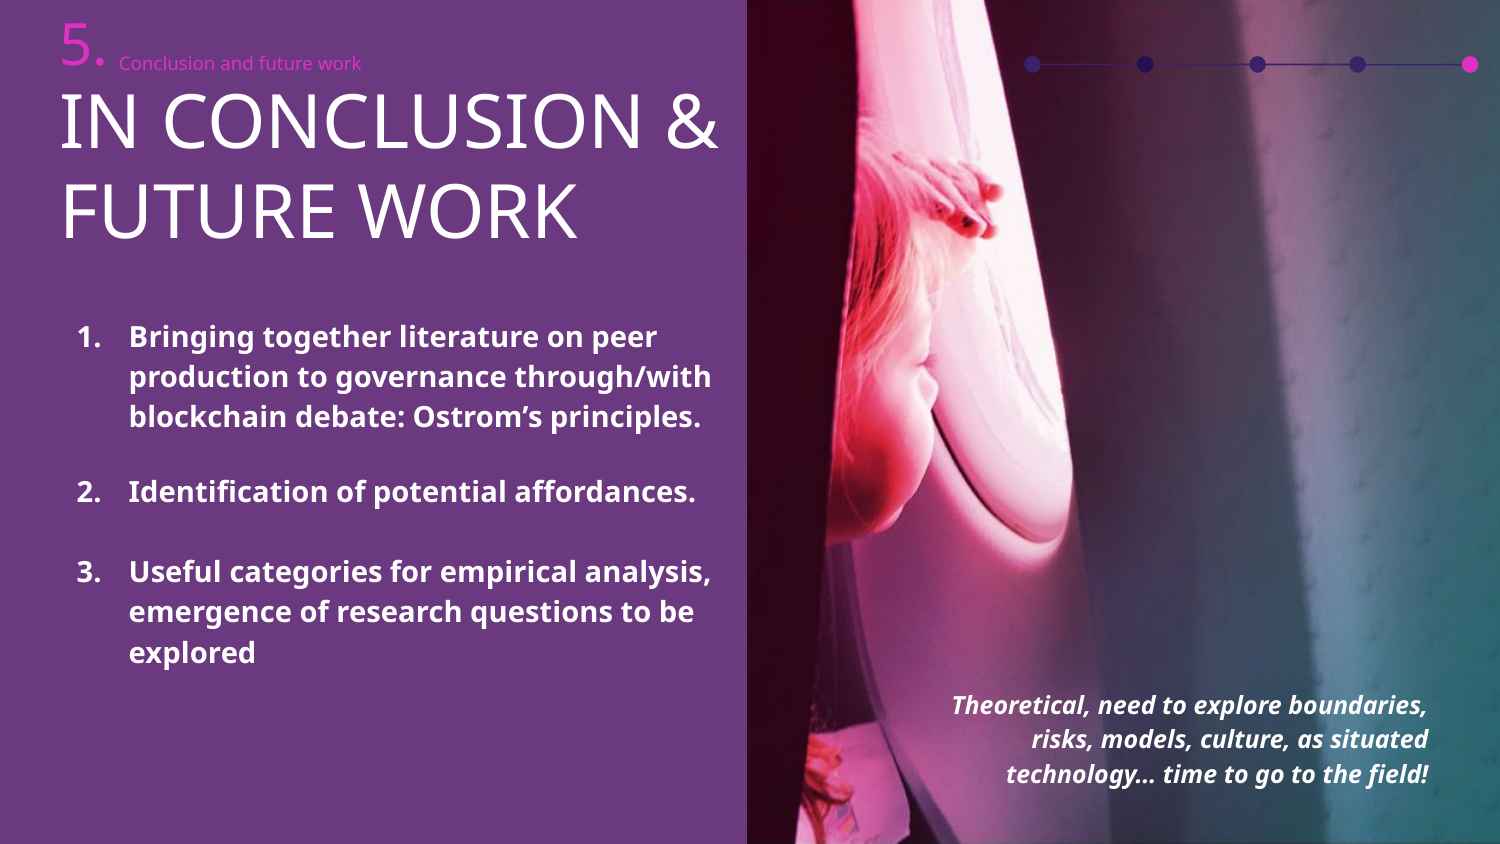

5.
Conclusion and future work
IN CONCLUSION &
FUTURE WORK
# Bringing together literature on peer production to governance through/with blockchain debate: Ostrom’s principles.
Identification of potential affordances.
Useful categories for empirical analysis, emergence of research questions to be explored
Theoretical, need to explore boundaries, risks, models, culture, as situated technology… time to go to the field!